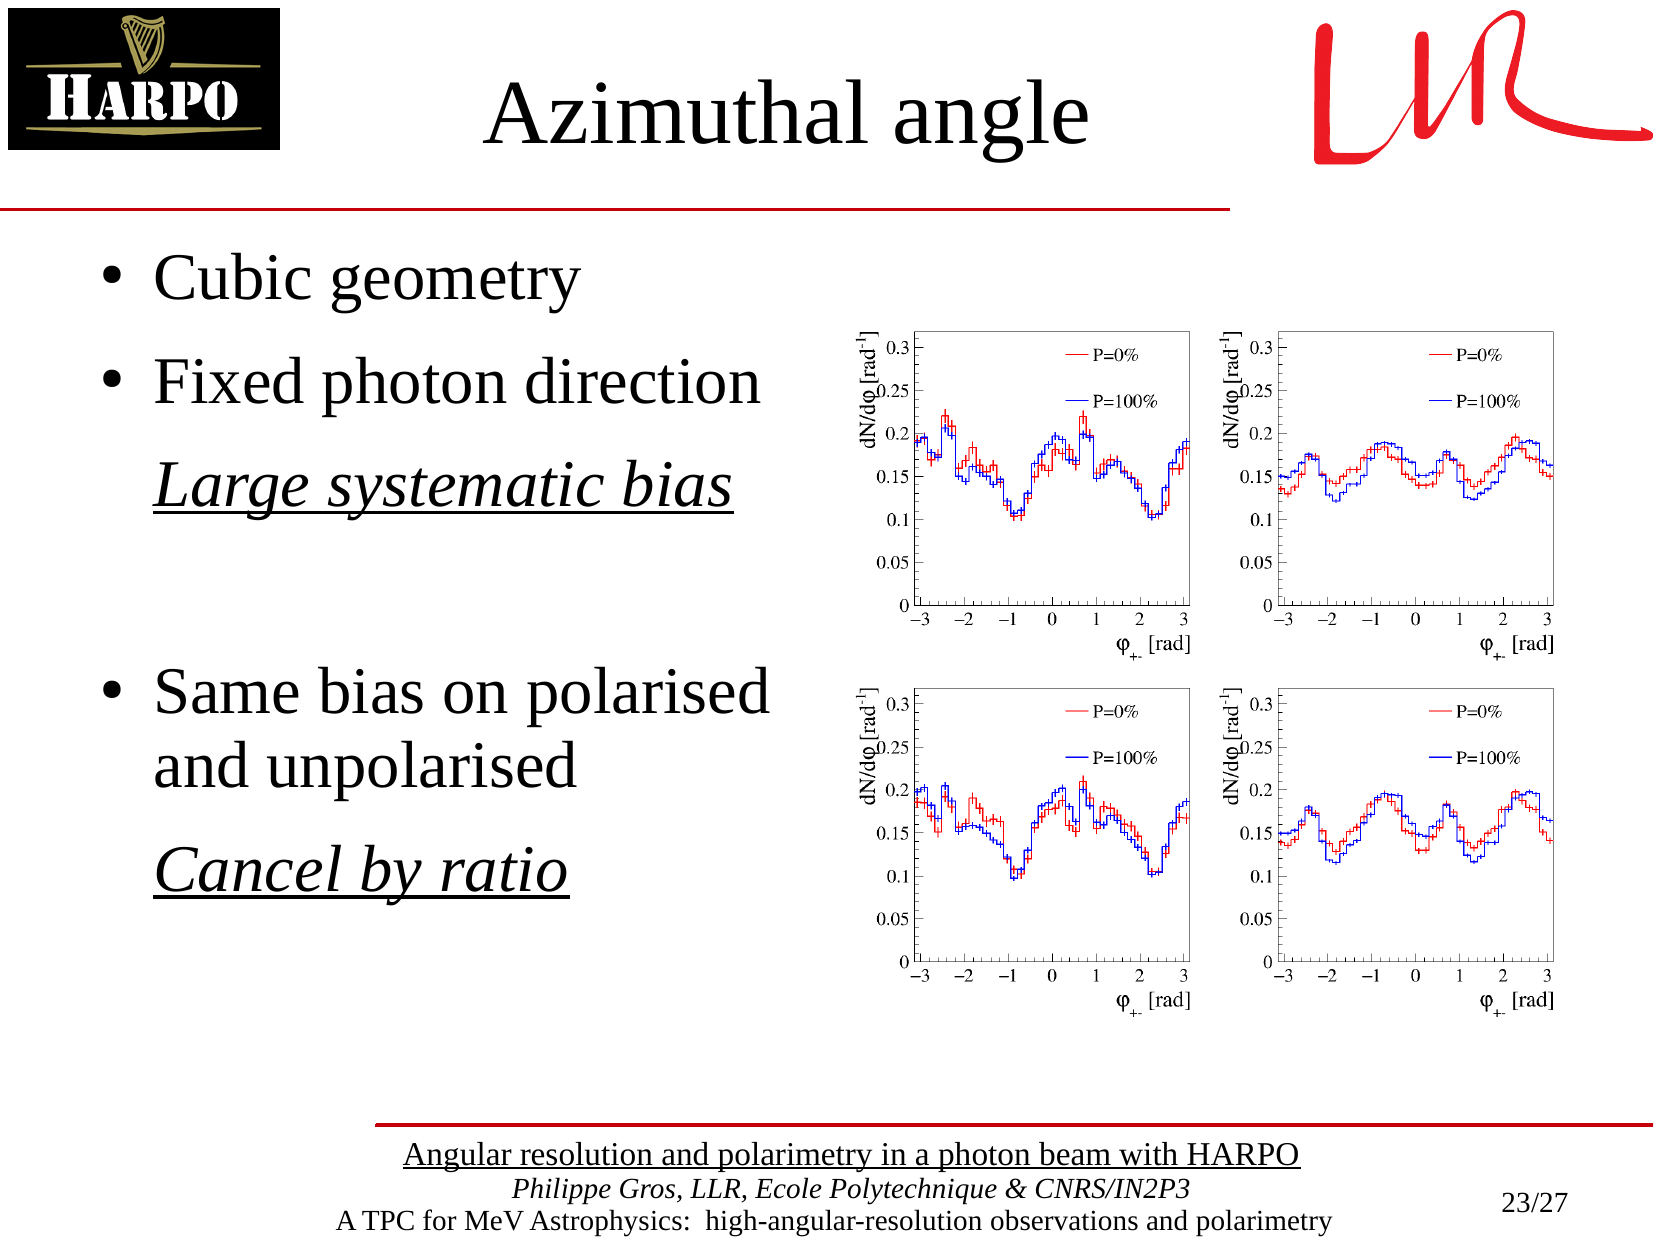

# Azimuthal angle
Cubic geometry
Fixed photon direction
Large systematic bias
Same bias on polarised and unpolarised
Cancel by ratio
23